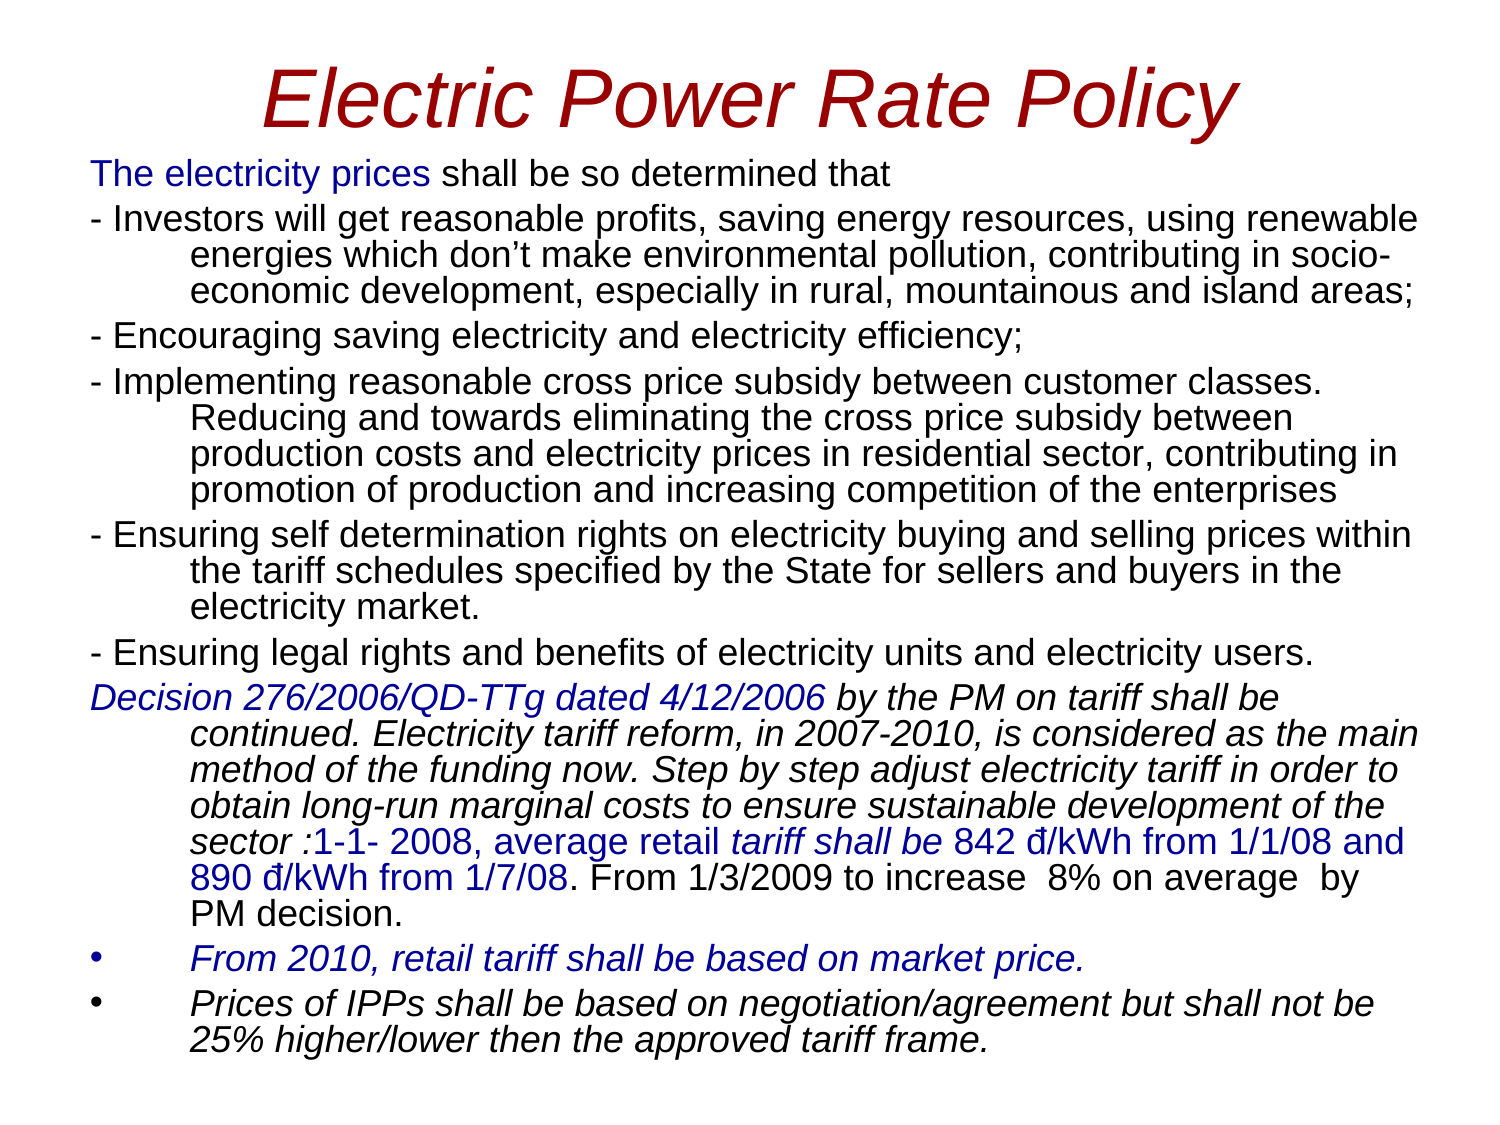

# Electric Power Rate Policy
The electricity prices shall be so determined that
- Investors will get reasonable profits, saving energy resources, using renewable energies which don’t make environmental pollution, contributing in socio-economic development, especially in rural, mountainous and island areas;
- Encouraging saving electricity and electricity efficiency;
- Implementing reasonable cross price subsidy between customer classes. Reducing and towards eliminating the cross price subsidy between production costs and electricity prices in residential sector, contributing in promotion of production and increasing competition of the enterprises
- Ensuring self determination rights on electricity buying and selling prices within the tariff schedules specified by the State for sellers and buyers in the electricity market.
- Ensuring legal rights and benefits of electricity units and electricity users.
Decision 276/2006/QD-TTg dated 4/12/2006 by the PM on tariff shall be continued. Electricity tariff reform, in 2007-2010, is considered as the main method of the funding now. Step by step adjust electricity tariff in order to obtain long-run marginal costs to ensure sustainable development of the sector :1-1- 2008, average retail tariff shall be 842 đ/kWh from 1/1/08 and 890 đ/kWh from 1/7/08. From 1/3/2009 to increase 8% on average by PM decision.
From 2010, retail tariff shall be based on market price.
Prices of IPPs shall be based on negotiation/agreement but shall not be 25% higher/lower then the approved tariff frame.